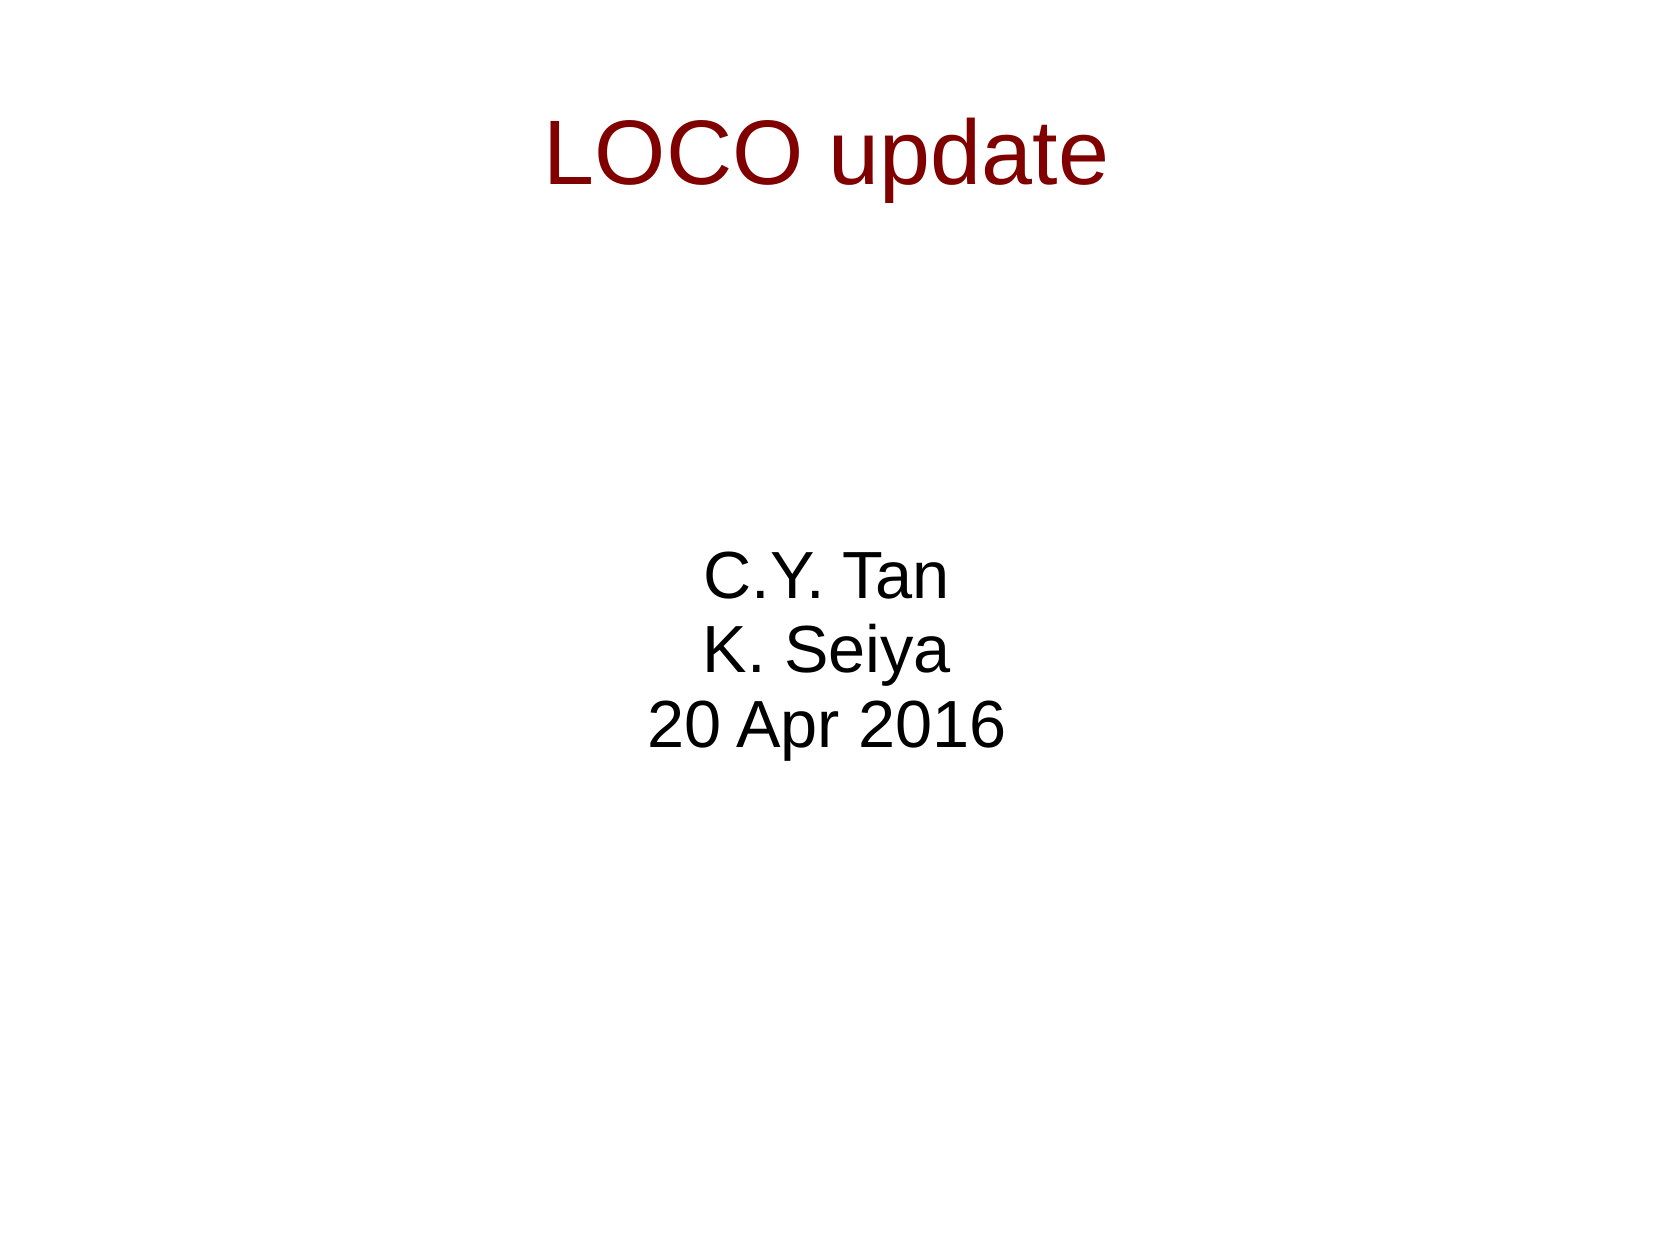

# LOCO update
C.Y. Tan
K. Seiya
20 Apr 2016